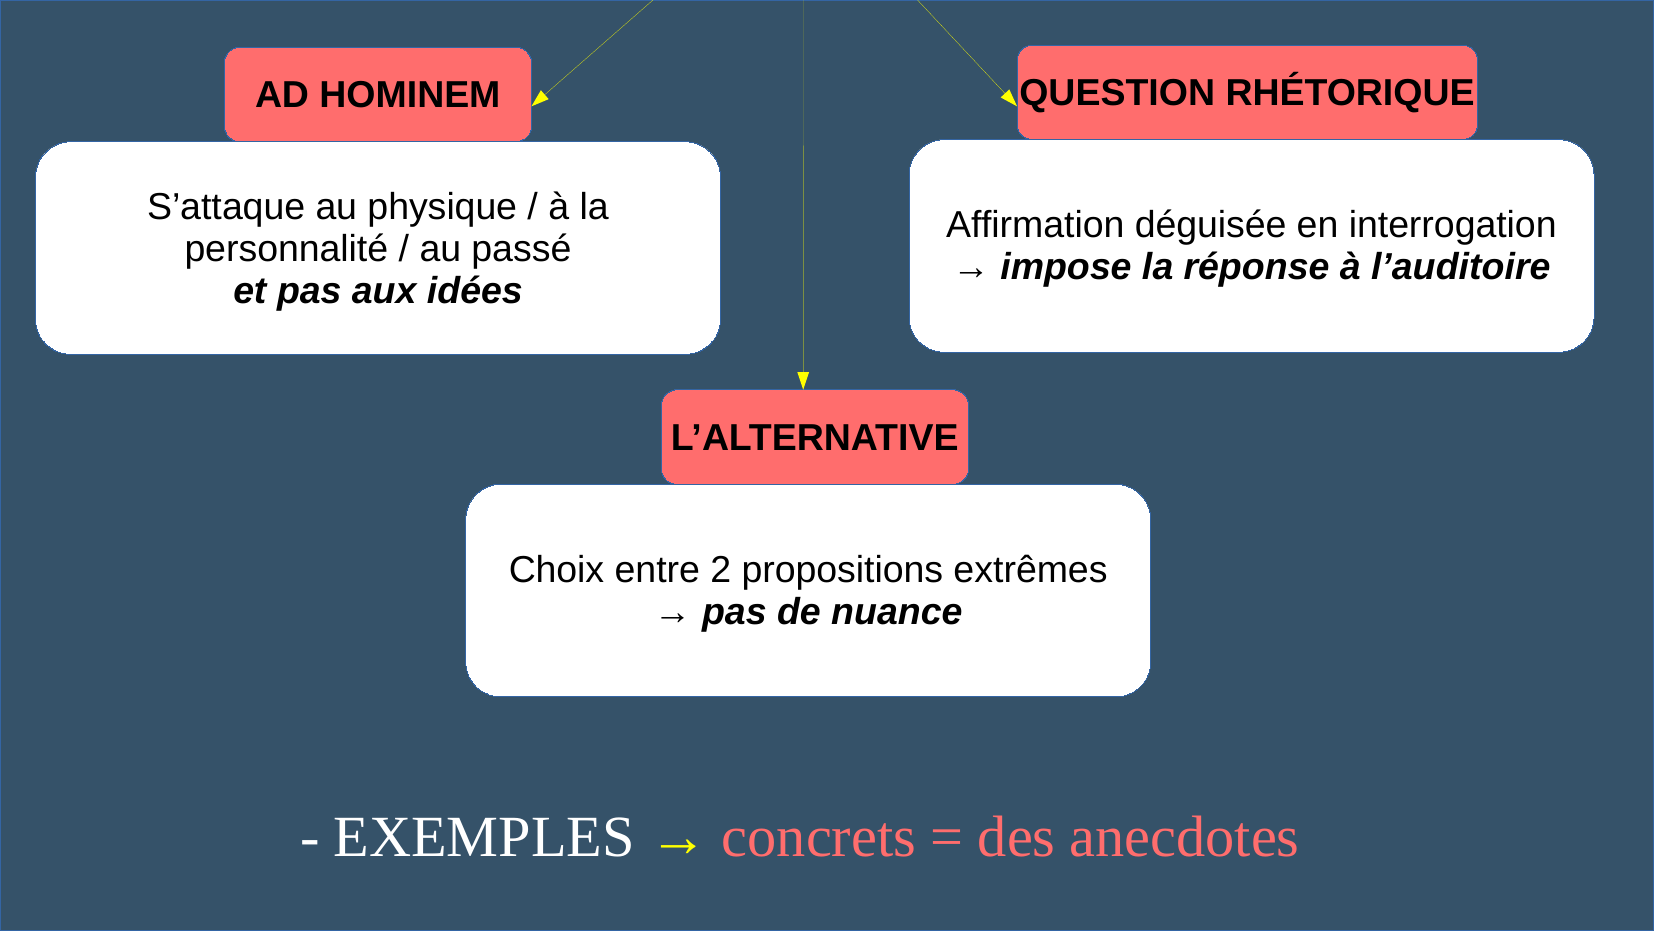

QUESTION RHÉTORIQUE
AD HOMINEM
Affirmation déguisée en interrogation
→ impose la réponse à l’auditoire
S’attaque au physique / à la
personnalité / au passé
et pas aux idées
L’ALTERNATIVE
Choix entre 2 propositions extrêmes
→ pas de nuance
# - EXEMPLES → concrets = des anecdotes